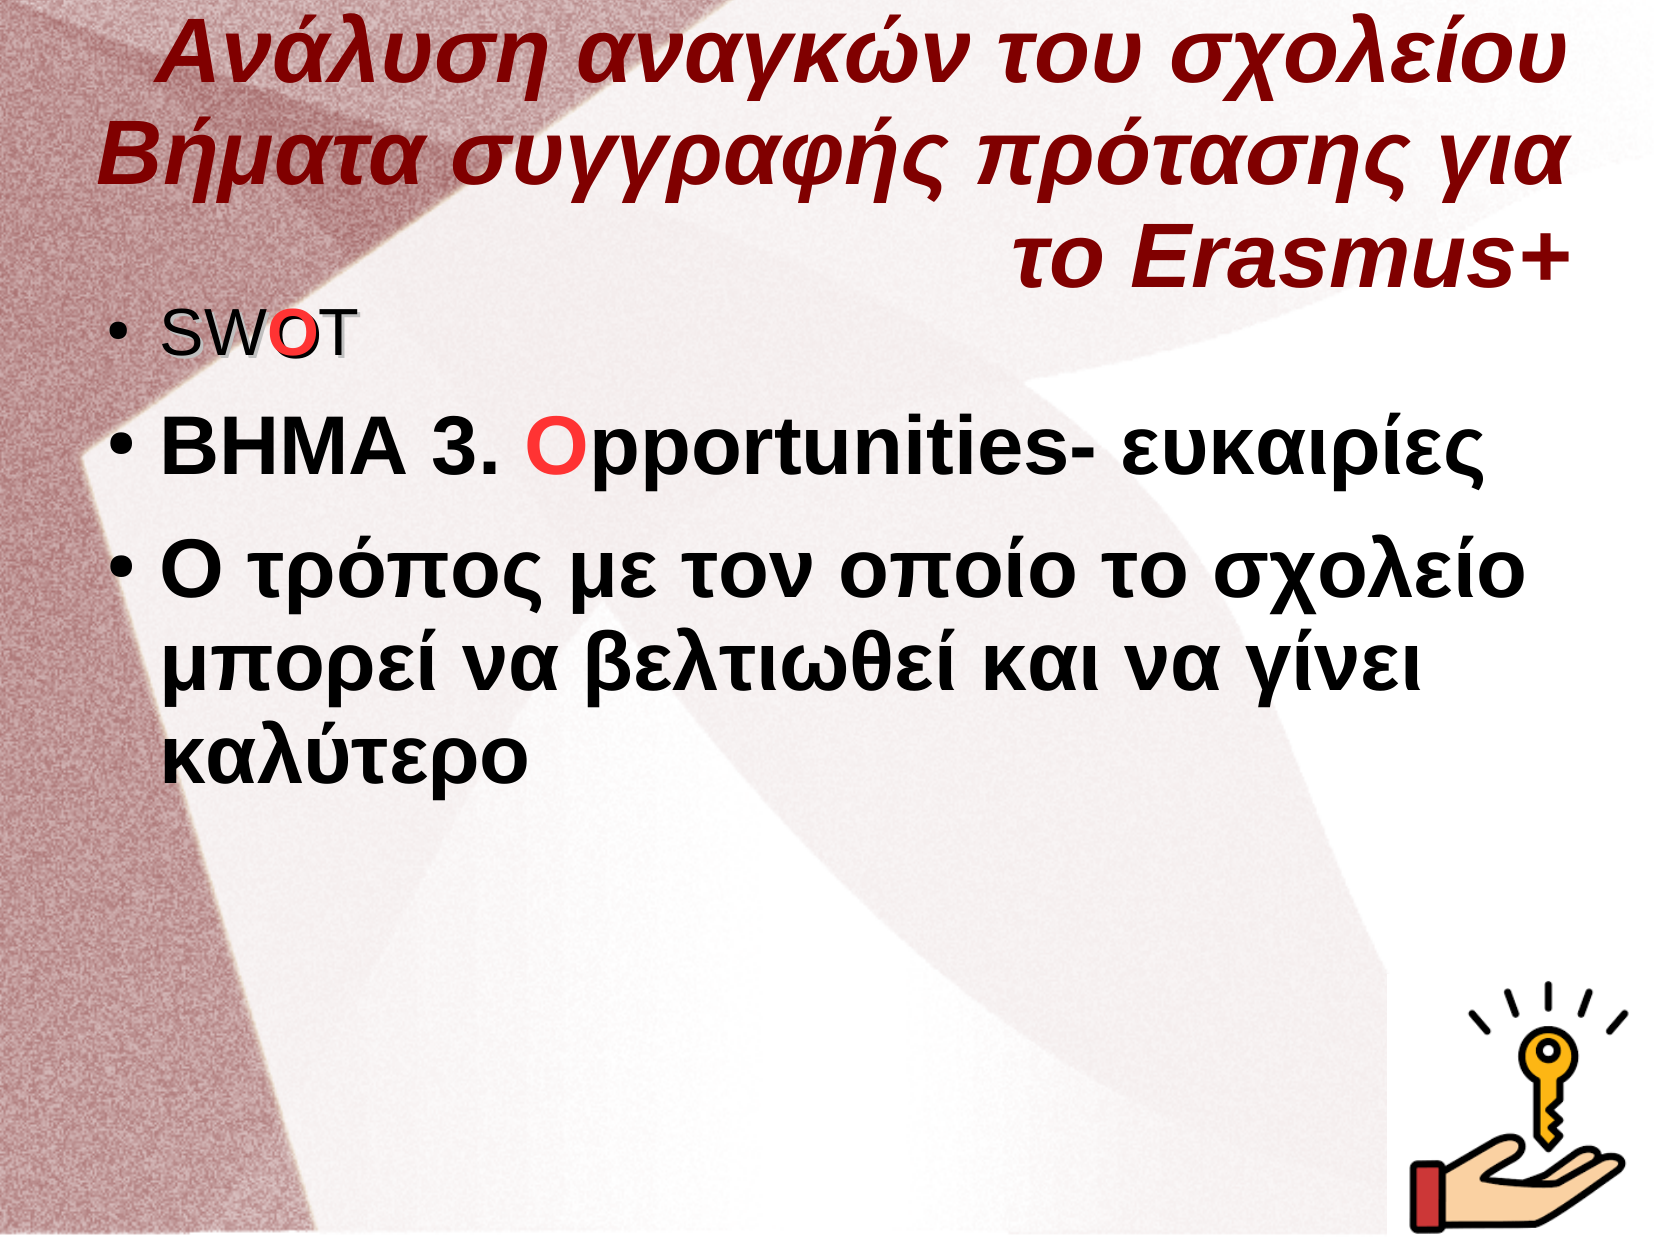

Ανάλυση αναγκών του σχολείου
Βήματα συγγραφής πρότασης για το Erasmus+
# SWOT
ΒΗΜΑ 3. Οpportunities- ευκαιρίες
Ο τρόπος με τον οποίο το σχολείο μπορεί να βελτιωθεί και να γίνει καλύτερο